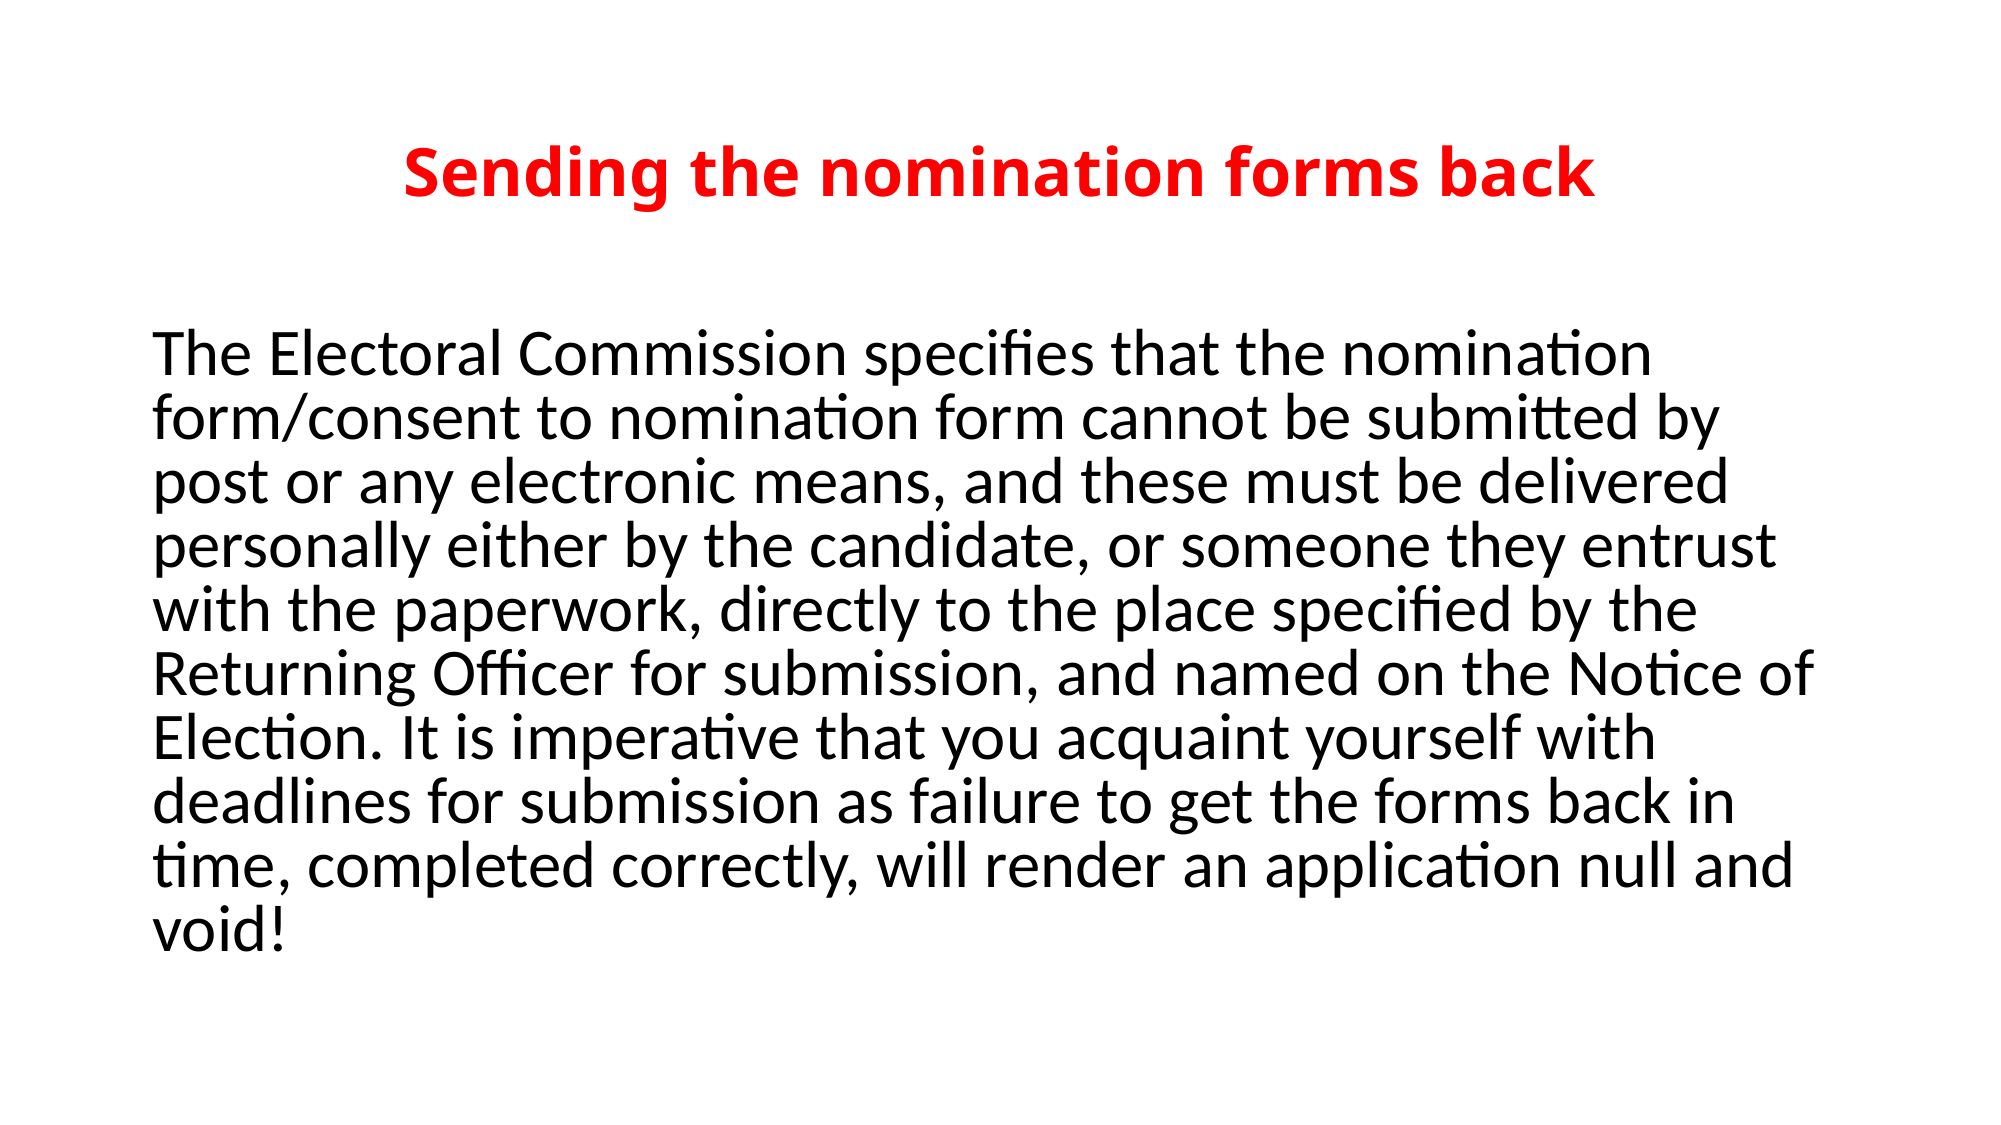

# Sending the nomination forms back
The Electoral Commission specifies that the nomination form/consent to nomination form cannot be submitted by post or any electronic means, and these must be delivered personally either by the candidate, or someone they entrust with the paperwork, directly to the place specified by the Returning Officer for submission, and named on the Notice of Election. It is imperative that you acquaint yourself with deadlines for submission as failure to get the forms back in time, completed correctly, will render an application null and void!